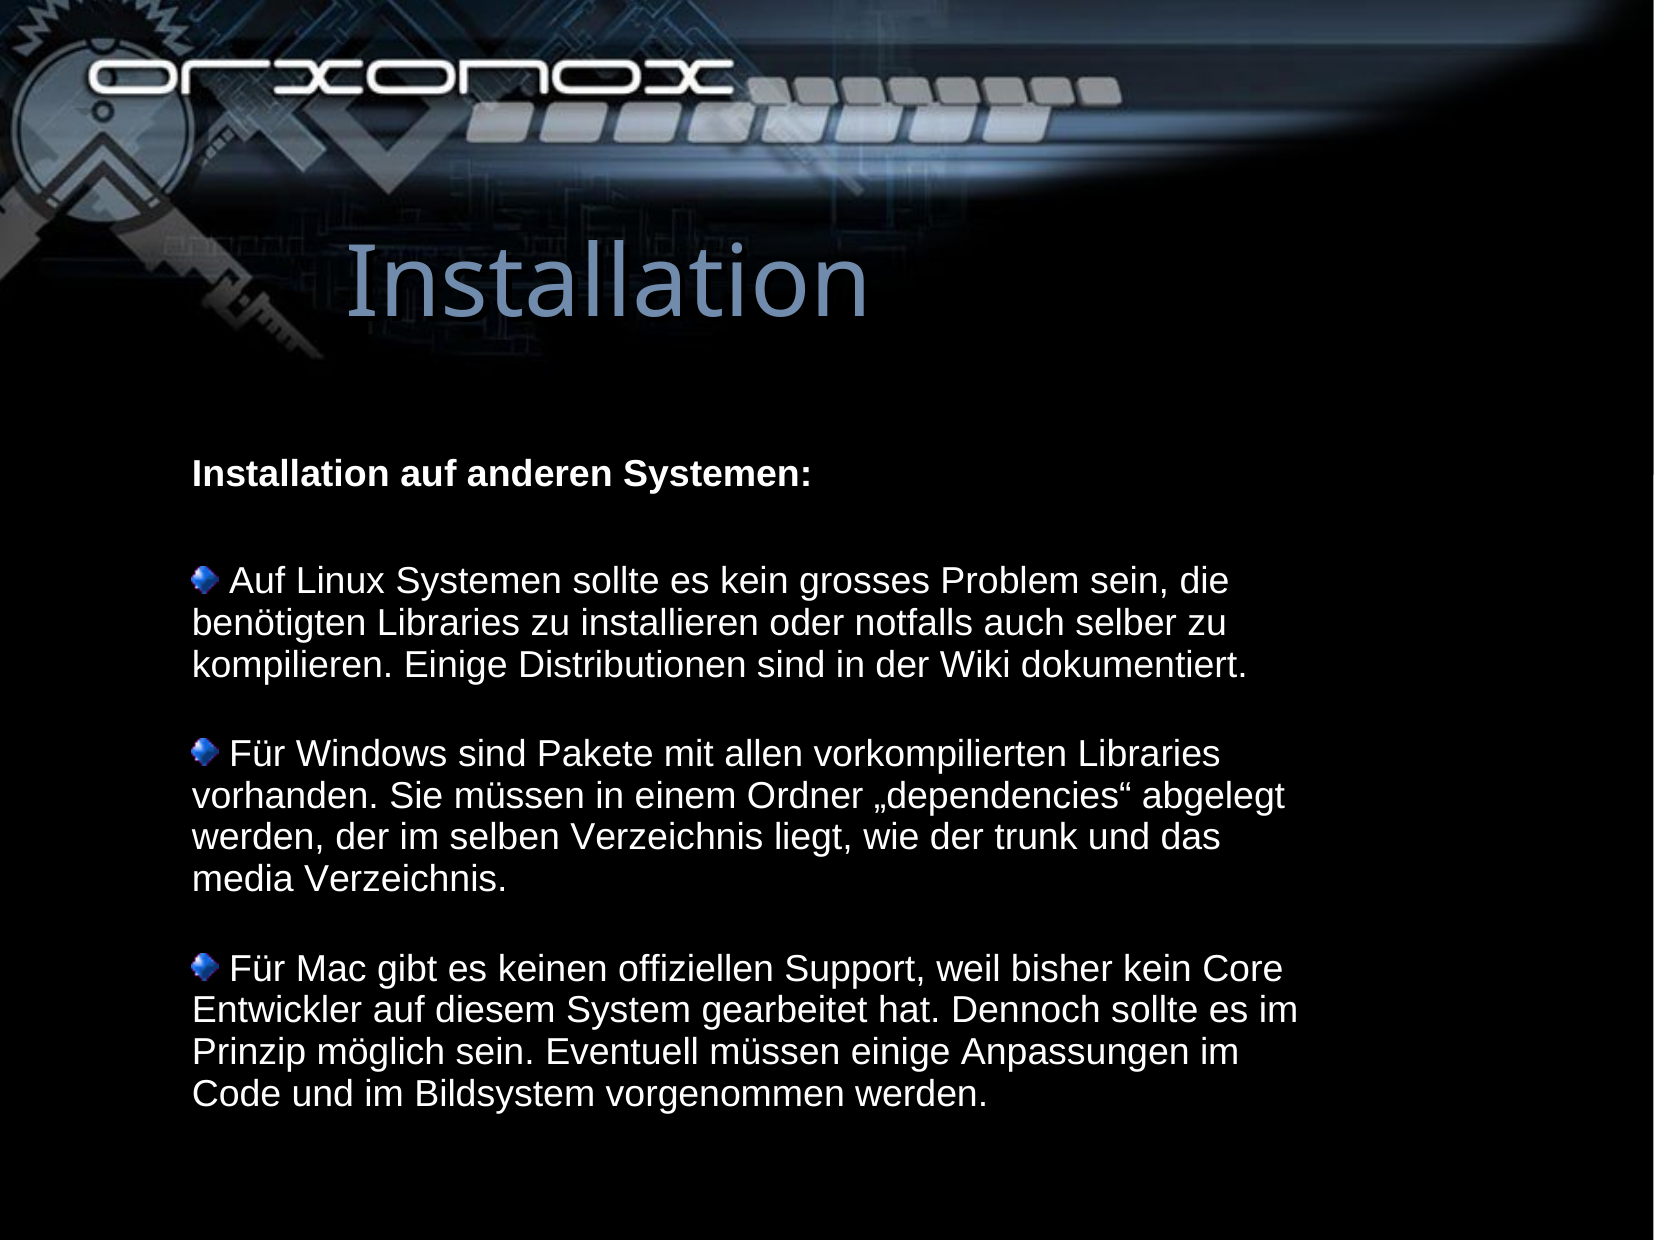

Installation
Installation auf anderen Systemen:
 Auf Linux Systemen sollte es kein grosses Problem sein, die benötigten Libraries zu installieren oder notfalls auch selber zu kompilieren. Einige Distributionen sind in der Wiki dokumentiert.
 Für Windows sind Pakete mit allen vorkompilierten Libraries vorhanden. Sie müssen in einem Ordner „dependencies“ abgelegt werden, der im selben Verzeichnis liegt, wie der trunk und das media Verzeichnis.
 Für Mac gibt es keinen offiziellen Support, weil bisher kein Core Entwickler auf diesem System gearbeitet hat. Dennoch sollte es im Prinzip möglich sein. Eventuell müssen einige Anpassungen im Code und im Bildsystem vorgenommen werden.